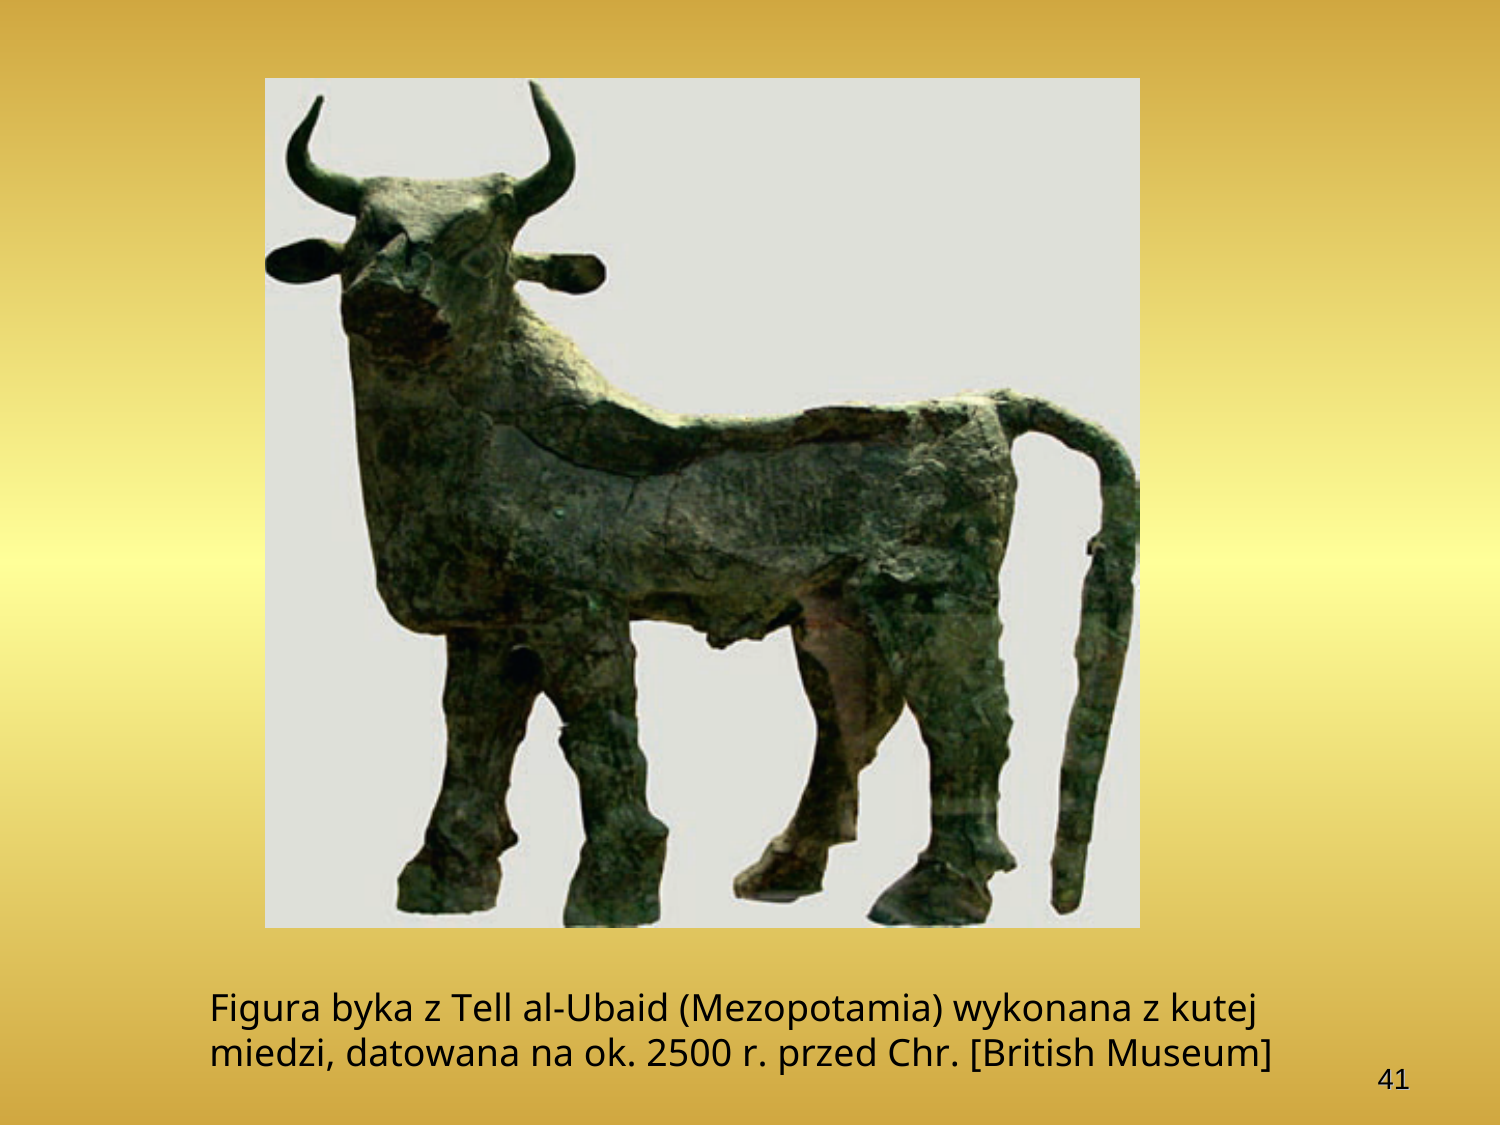

Figura byka z Tell al-Ubaid (Mezopotamia) wykonana z kutej miedzi, datowana na ok. 2500 r. przed Chr. [British Museum]